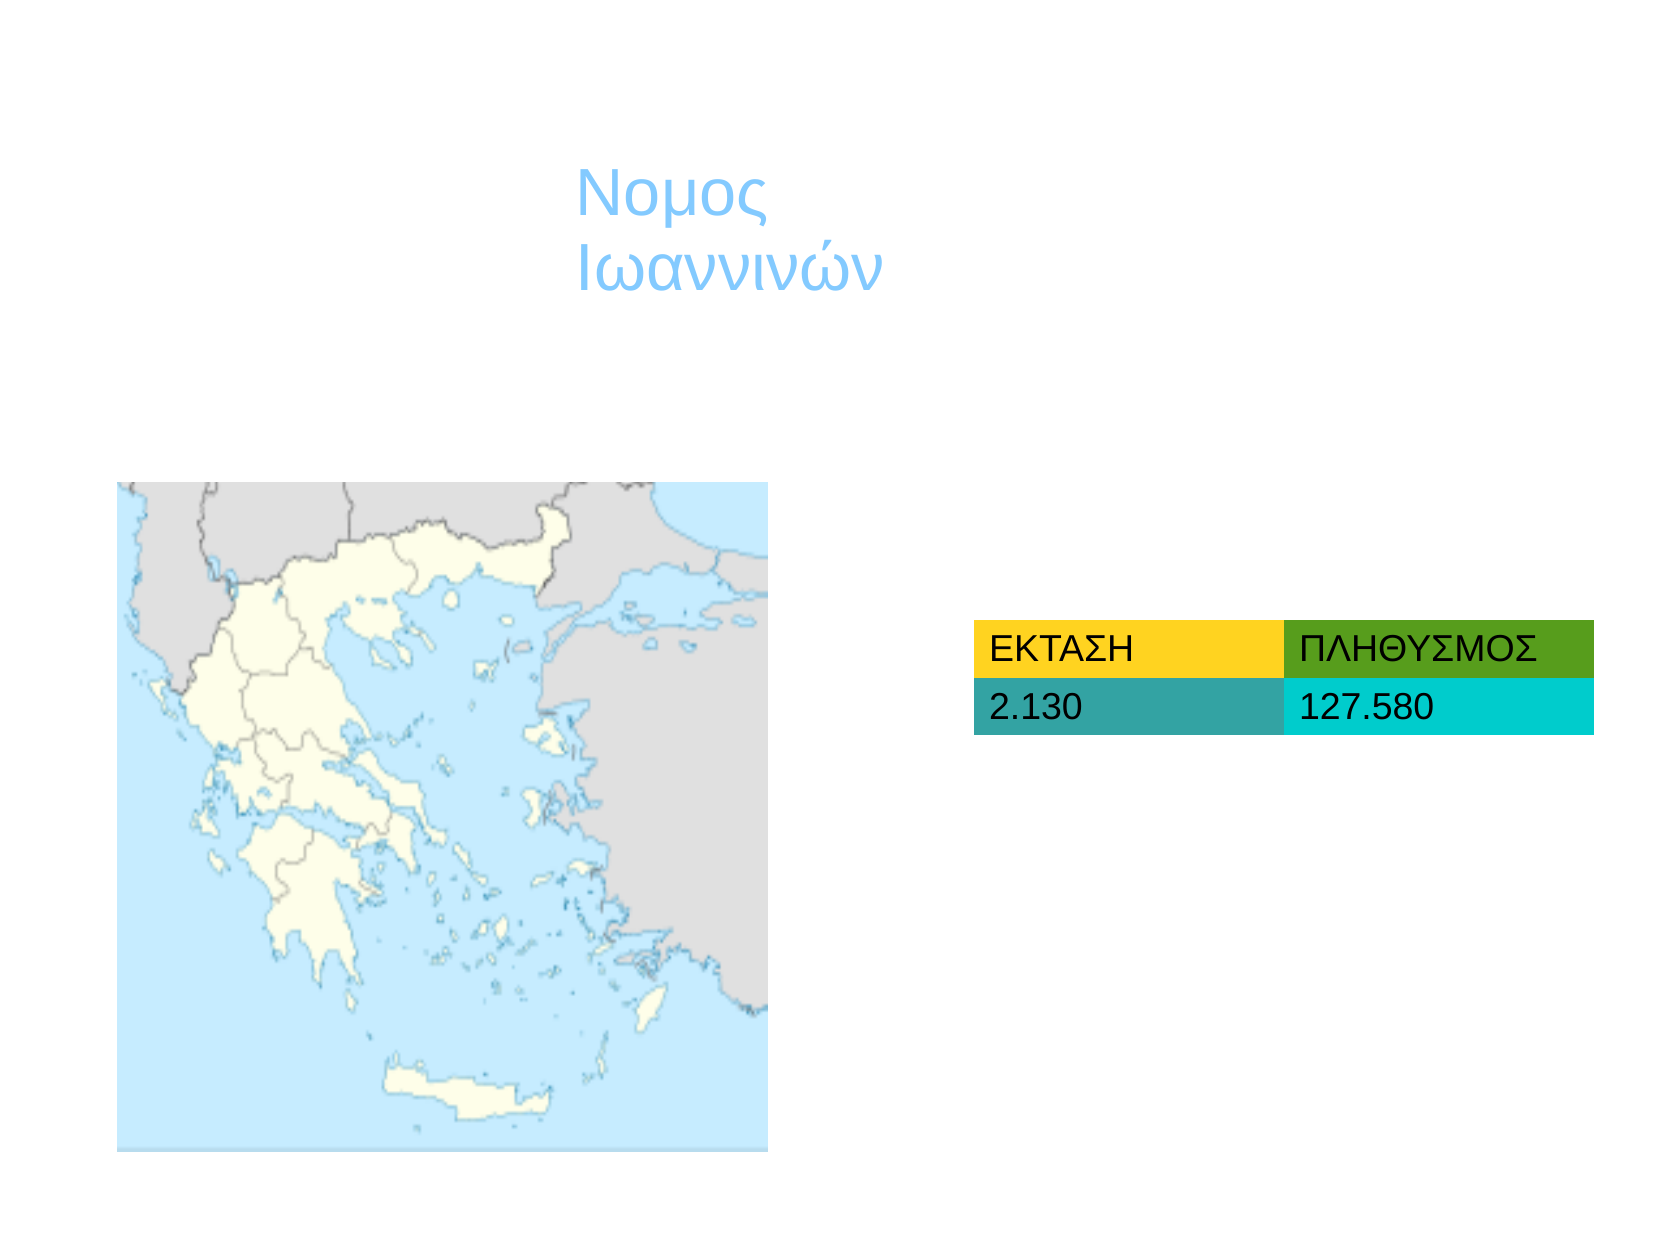

Νομος Ιωαννινών
| ΕΚΤΑΣΗ | ΠΛΗΘΥΣΜΟΣ |
| --- | --- |
| 2.130 | 127.580 |